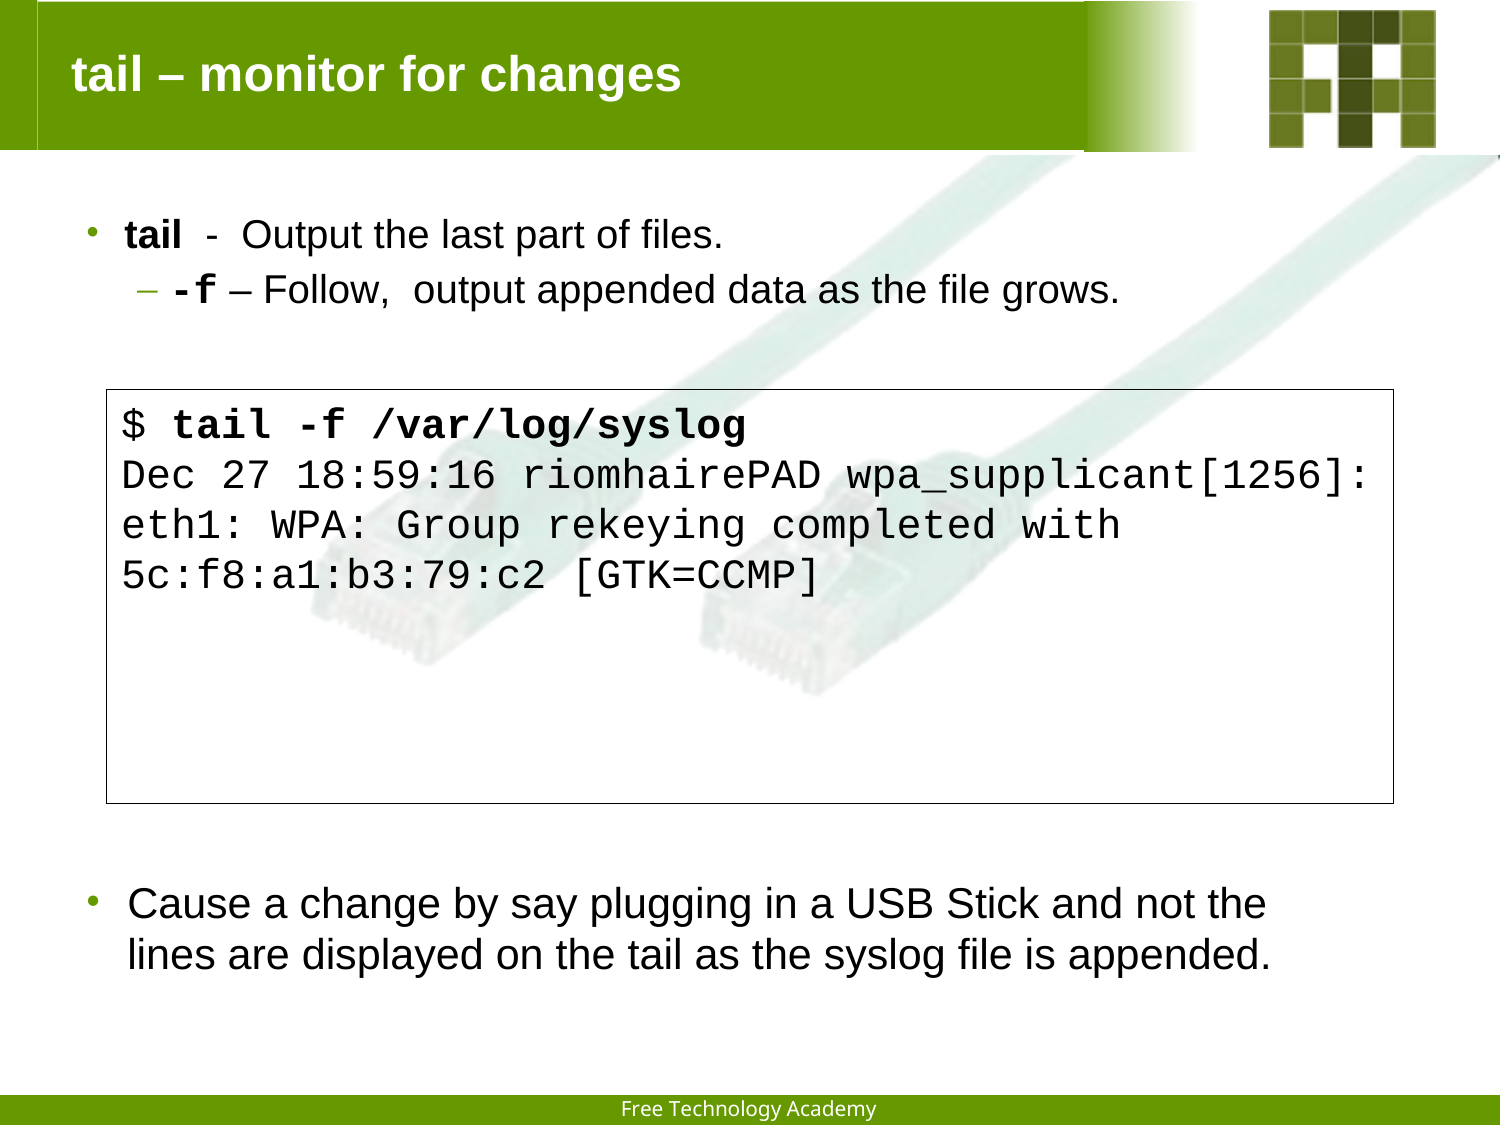

# tail – monitor for changes
tail - Output the last part of files.
-f – Follow, output appended data as the file grows.
$ tail -f /var/log/syslog
Dec 27 18:59:16 riomhairePAD wpa_supplicant[1256]: eth1: WPA: Group rekeying completed with 5c:f8:a1:b3:79:c2 [GTK=CCMP]
Cause a change by say plugging in a USB Stick and not the lines are displayed on the tail as the syslog file is appended.